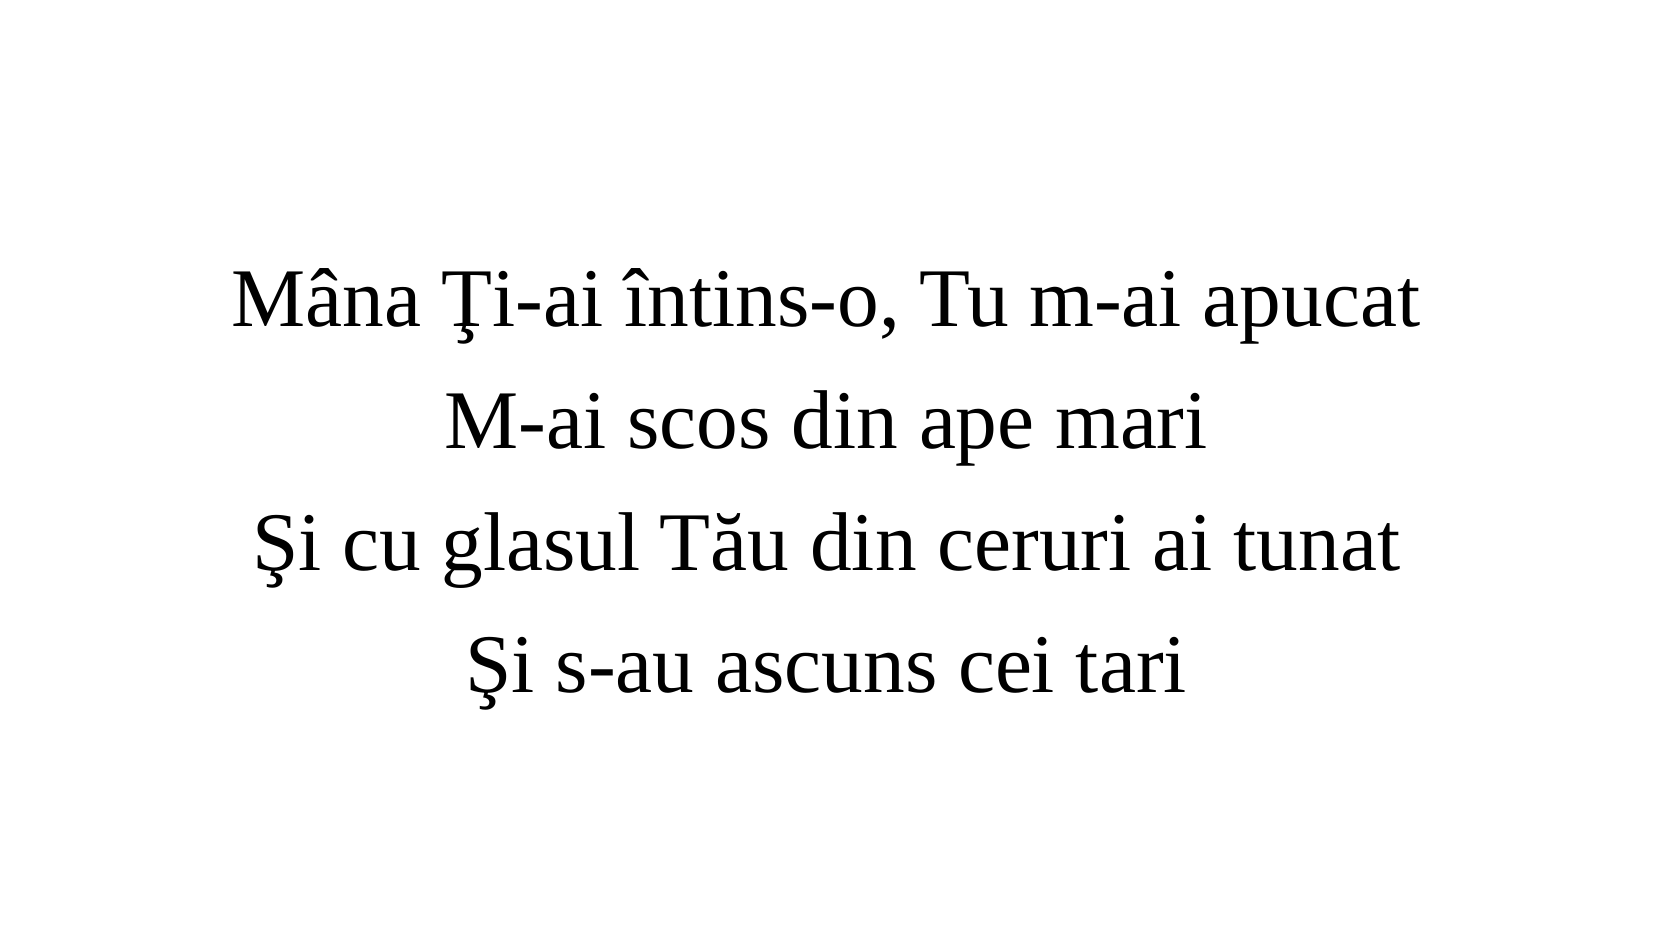

# Mâna Ţi-ai întins-o, Tu m-ai apucat
M-ai scos din ape mari
Şi cu glasul Tău din ceruri ai tunat
Şi s-au ascuns cei tari